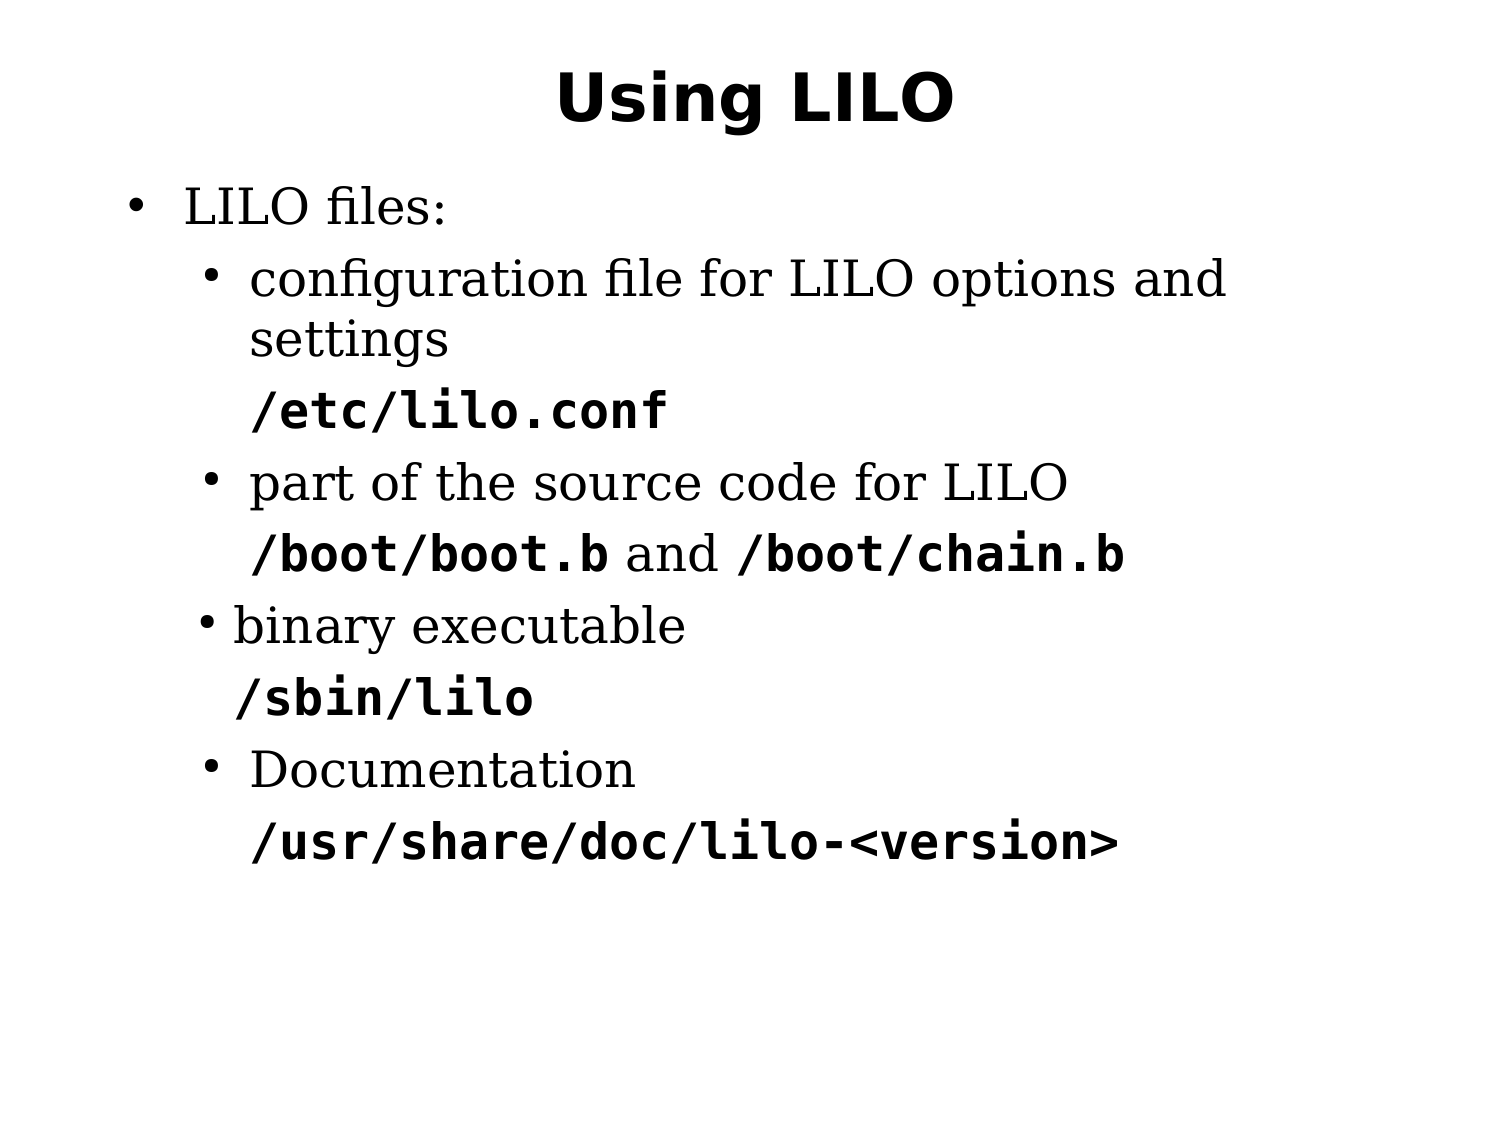

# Using LILO
LILO files:
configuration file for LILO options and settings
/etc/lilo.conf
part of the source code for LILO
/boot/boot.b and /boot/chain.b
binary executable
/sbin/lilo
Documentation
/usr/share/doc/lilo-<version>